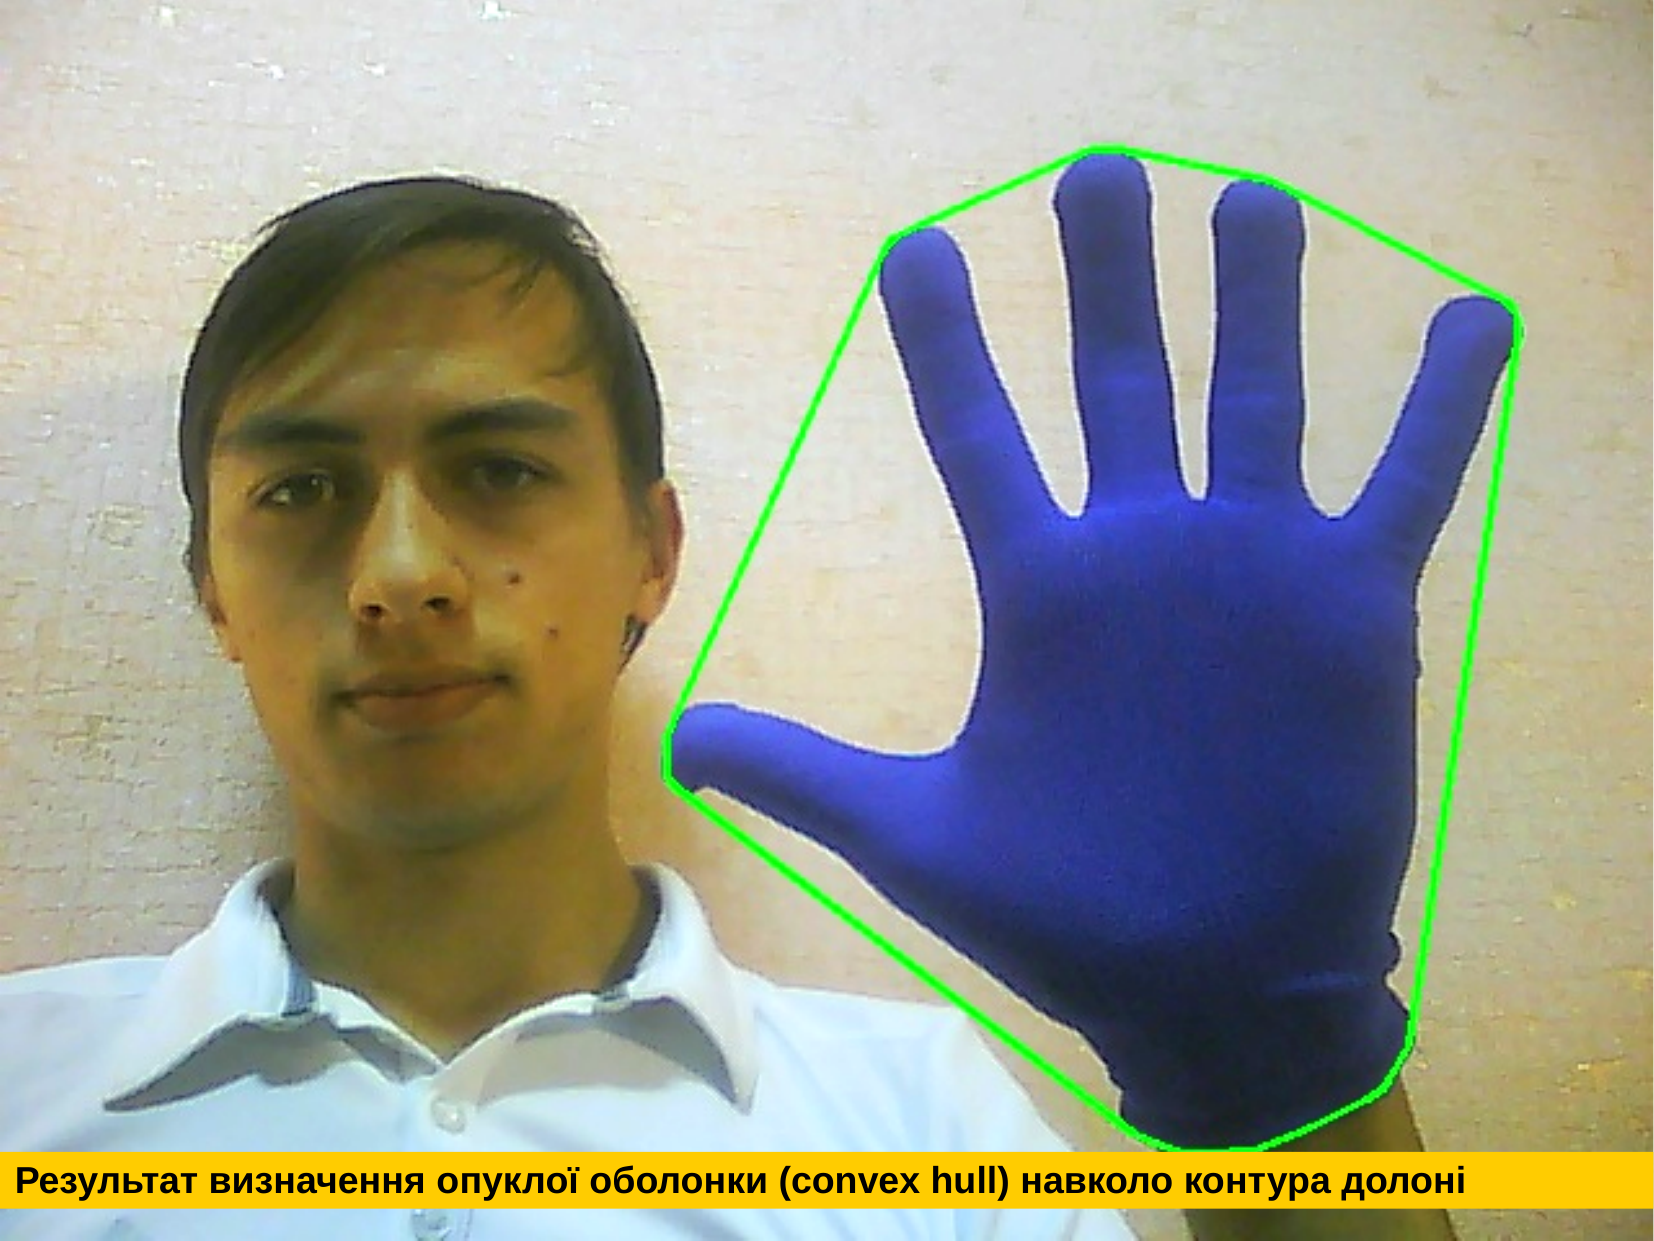

Результат визначення опуклої оболонки (convex hull) навколо контура долоні